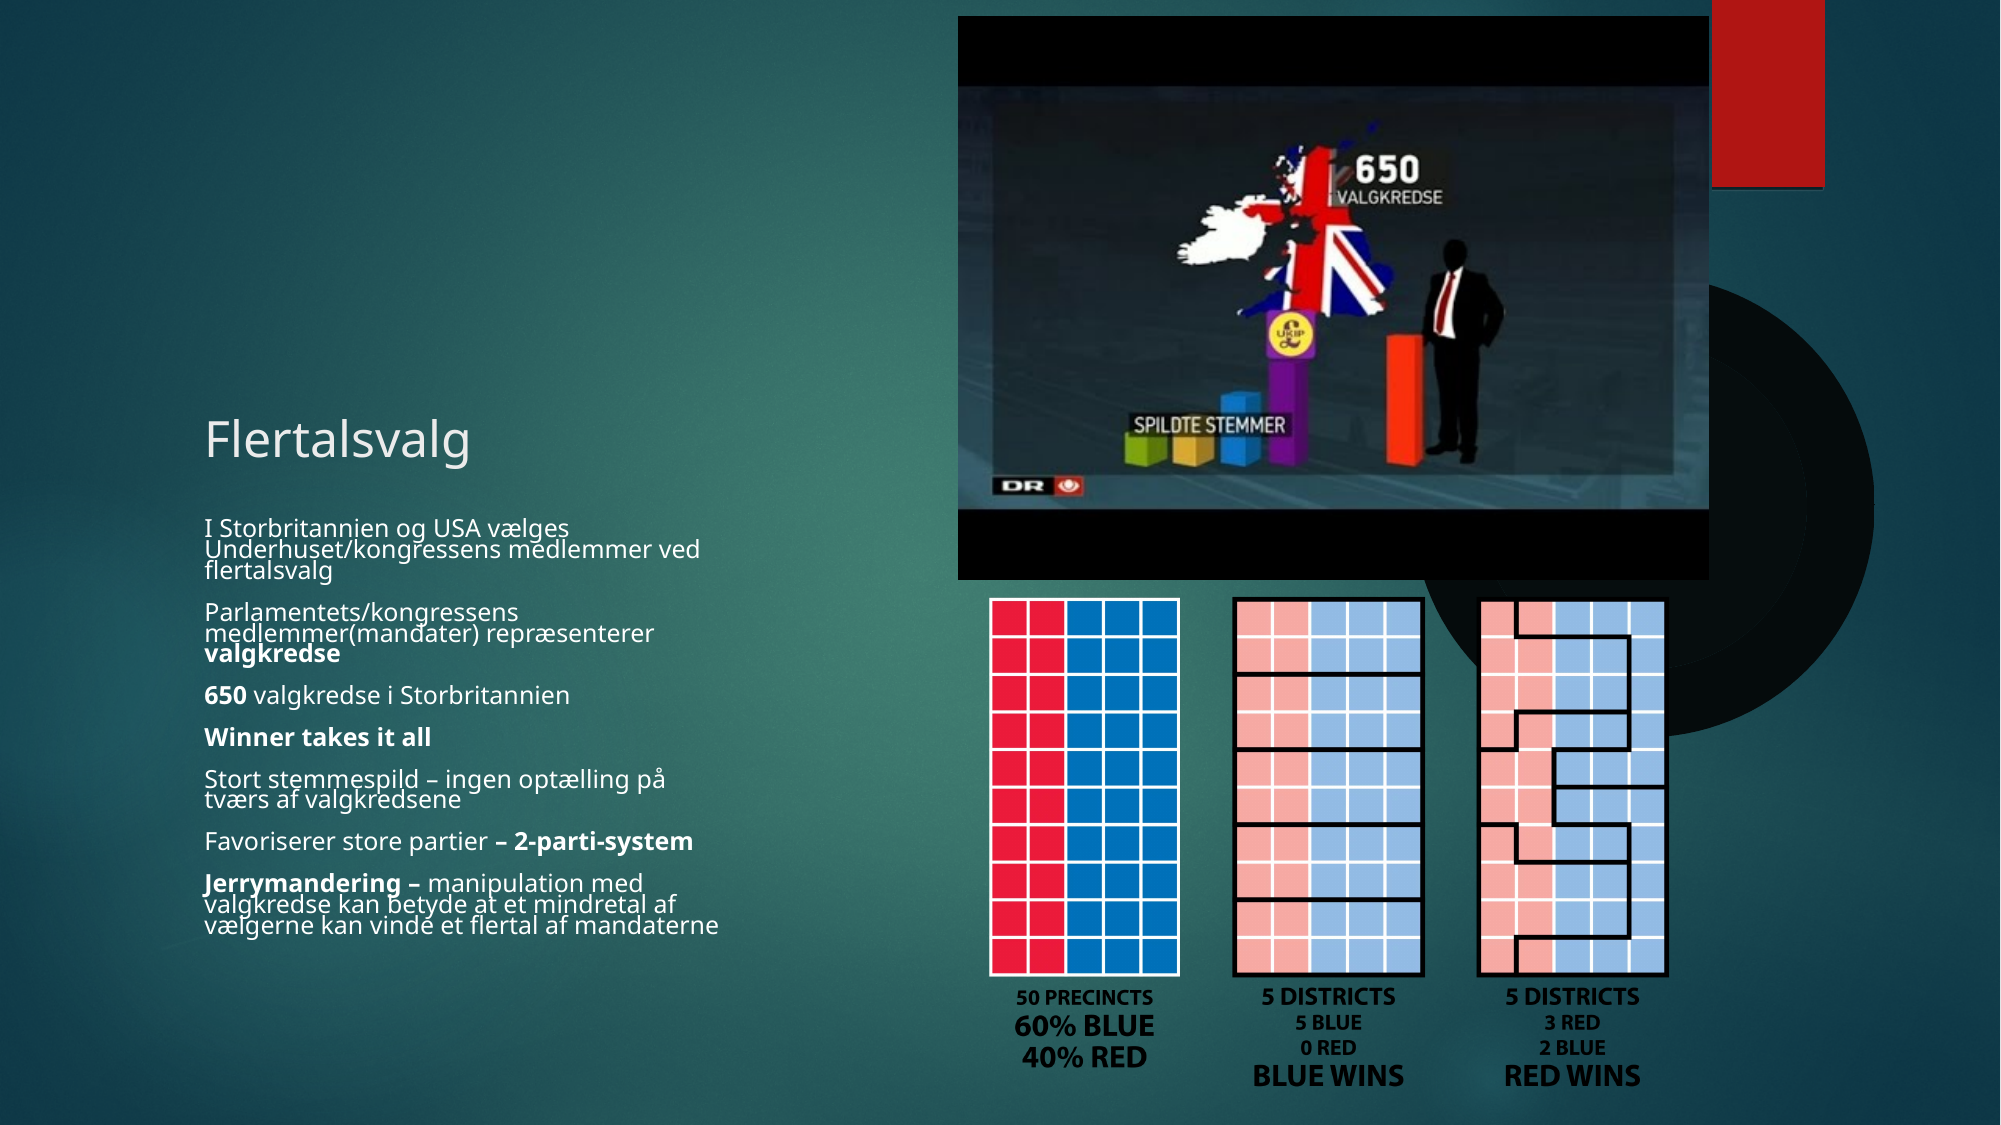

# Flertalsvalg
I Storbritannien og USA vælges Underhuset/kongressens medlemmer ved flertalsvalg
Parlamentets/kongressens medlemmer(mandater) repræsenterer valgkredse
650 valgkredse i Storbritannien
Winner takes it all
Stort stemmespild – ingen optælling på tværs af valgkredsene
Favoriserer store partier – 2-parti-system
Jerrymandering – manipulation med valgkredse kan betyde at et mindretal af vælgerne kan vinde et flertal af mandaterne